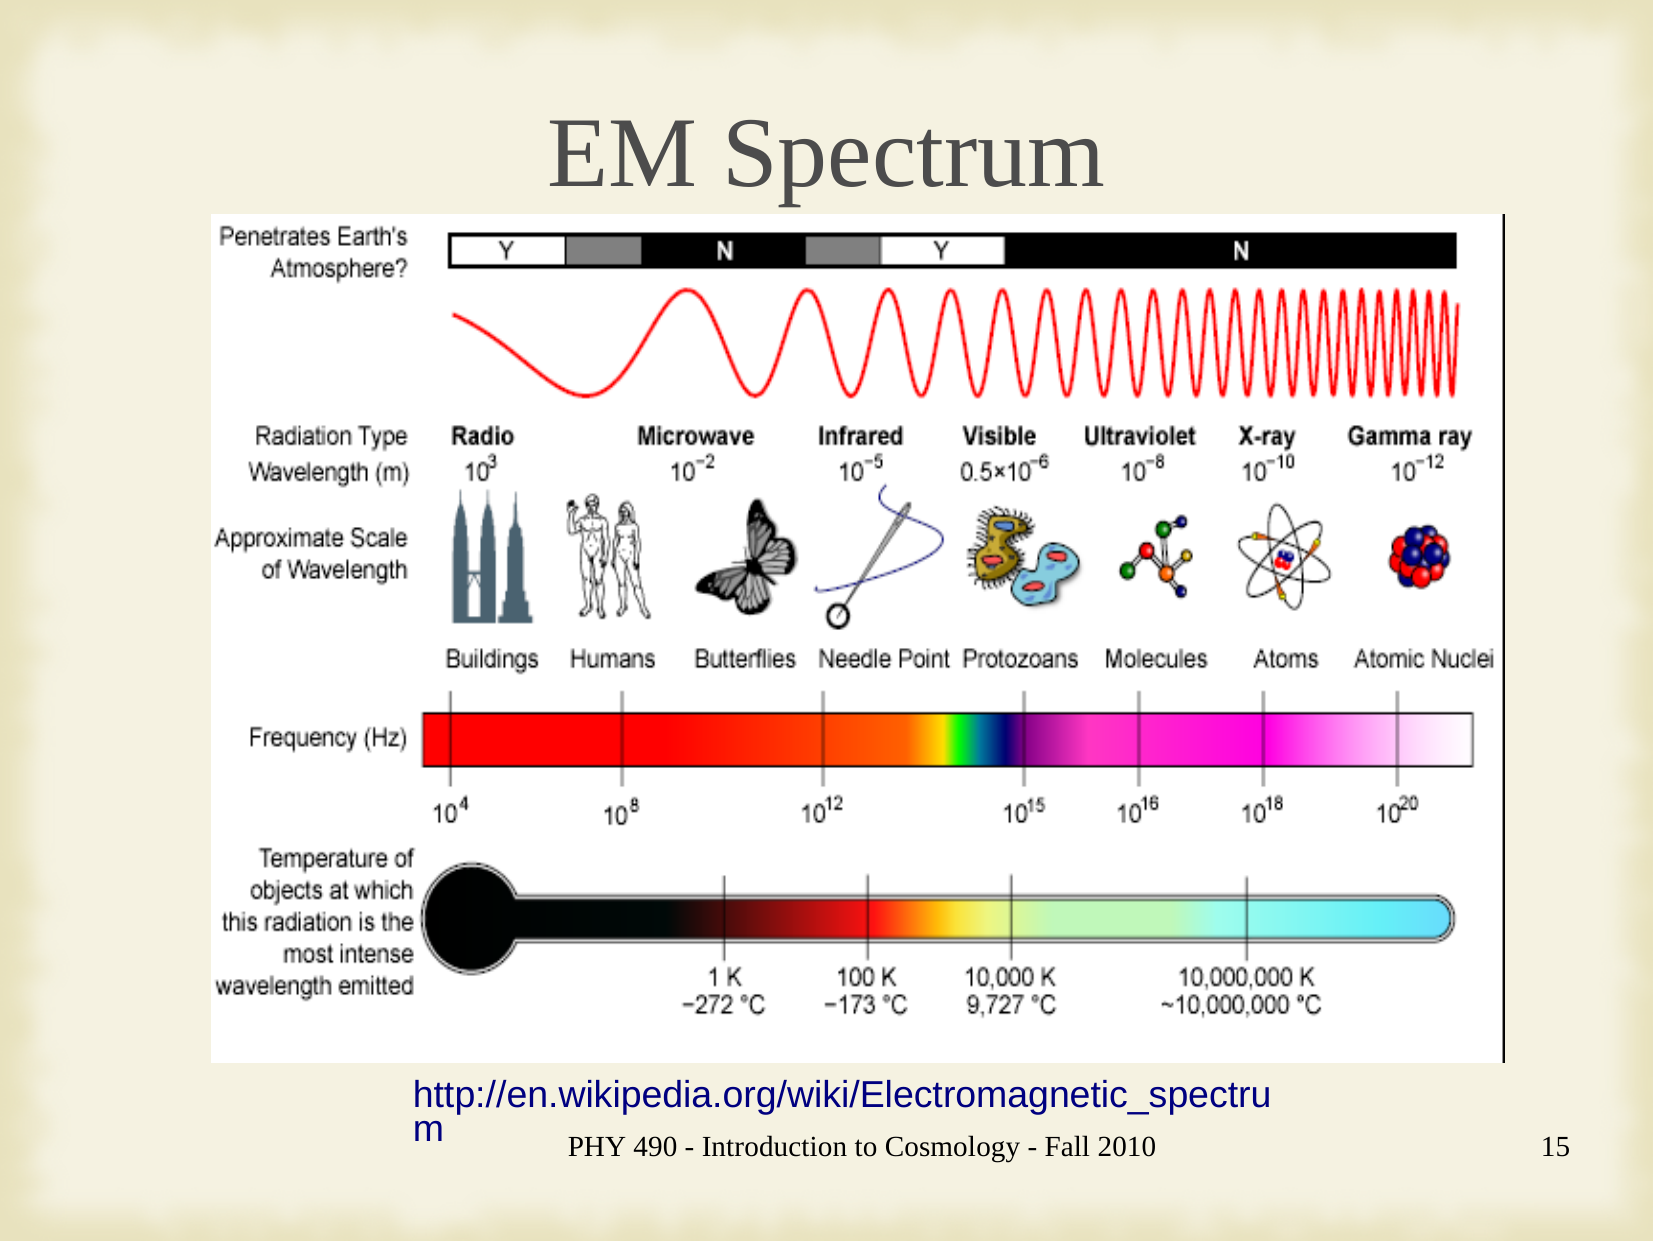

# EM Spectrum
http://en.wikipedia.org/wiki/Electromagnetic_spectrum
PHY 490 - Introduction to Cosmology - Fall 2010
15